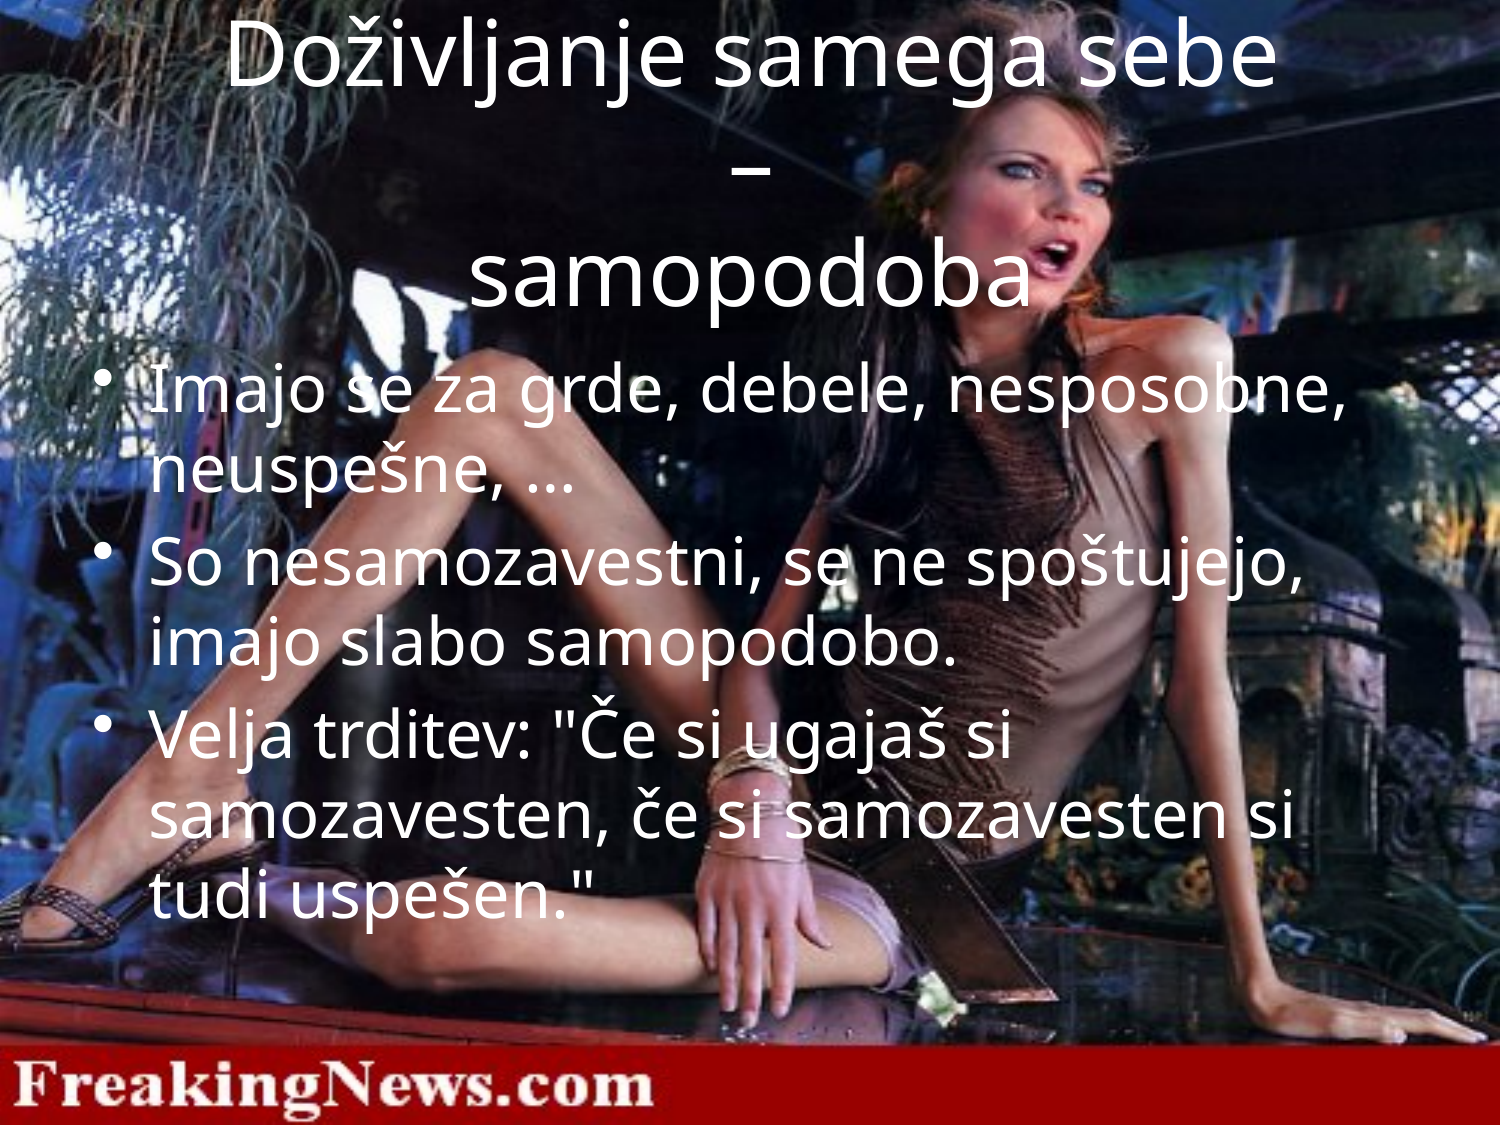

# Doživljanje samega sebe – samopodoba
Imajo se za grde, debele, nesposobne, neuspešne, …
So nesamozavestni, se ne spoštujejo, imajo slabo samopodobo.
Velja trditev: "Če si ugajaš si samozavesten, če si samozavesten si tudi uspešen."